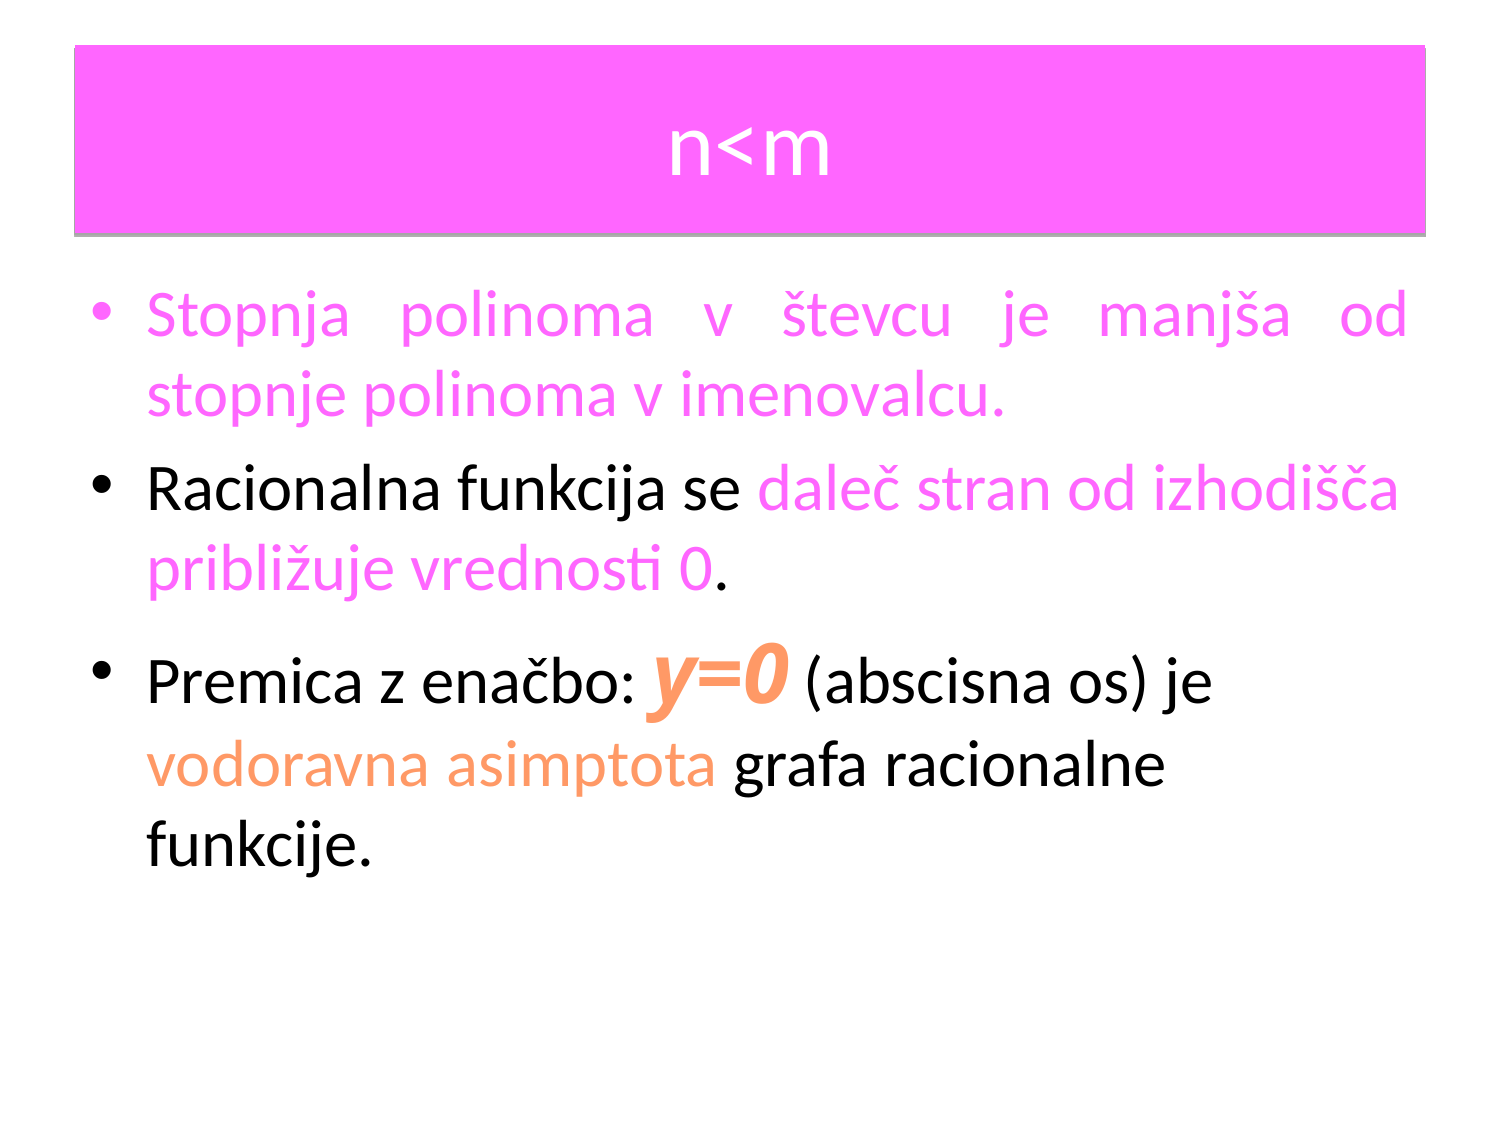

# n<m
Stopnja polinoma v števcu je manjša od stopnje polinoma v imenovalcu.
Racionalna funkcija se daleč stran od izhodišča približuje vrednosti 0.
Premica z enačbo: y=0 (abscisna os) je vodoravna asimptota grafa racionalne funkcije.